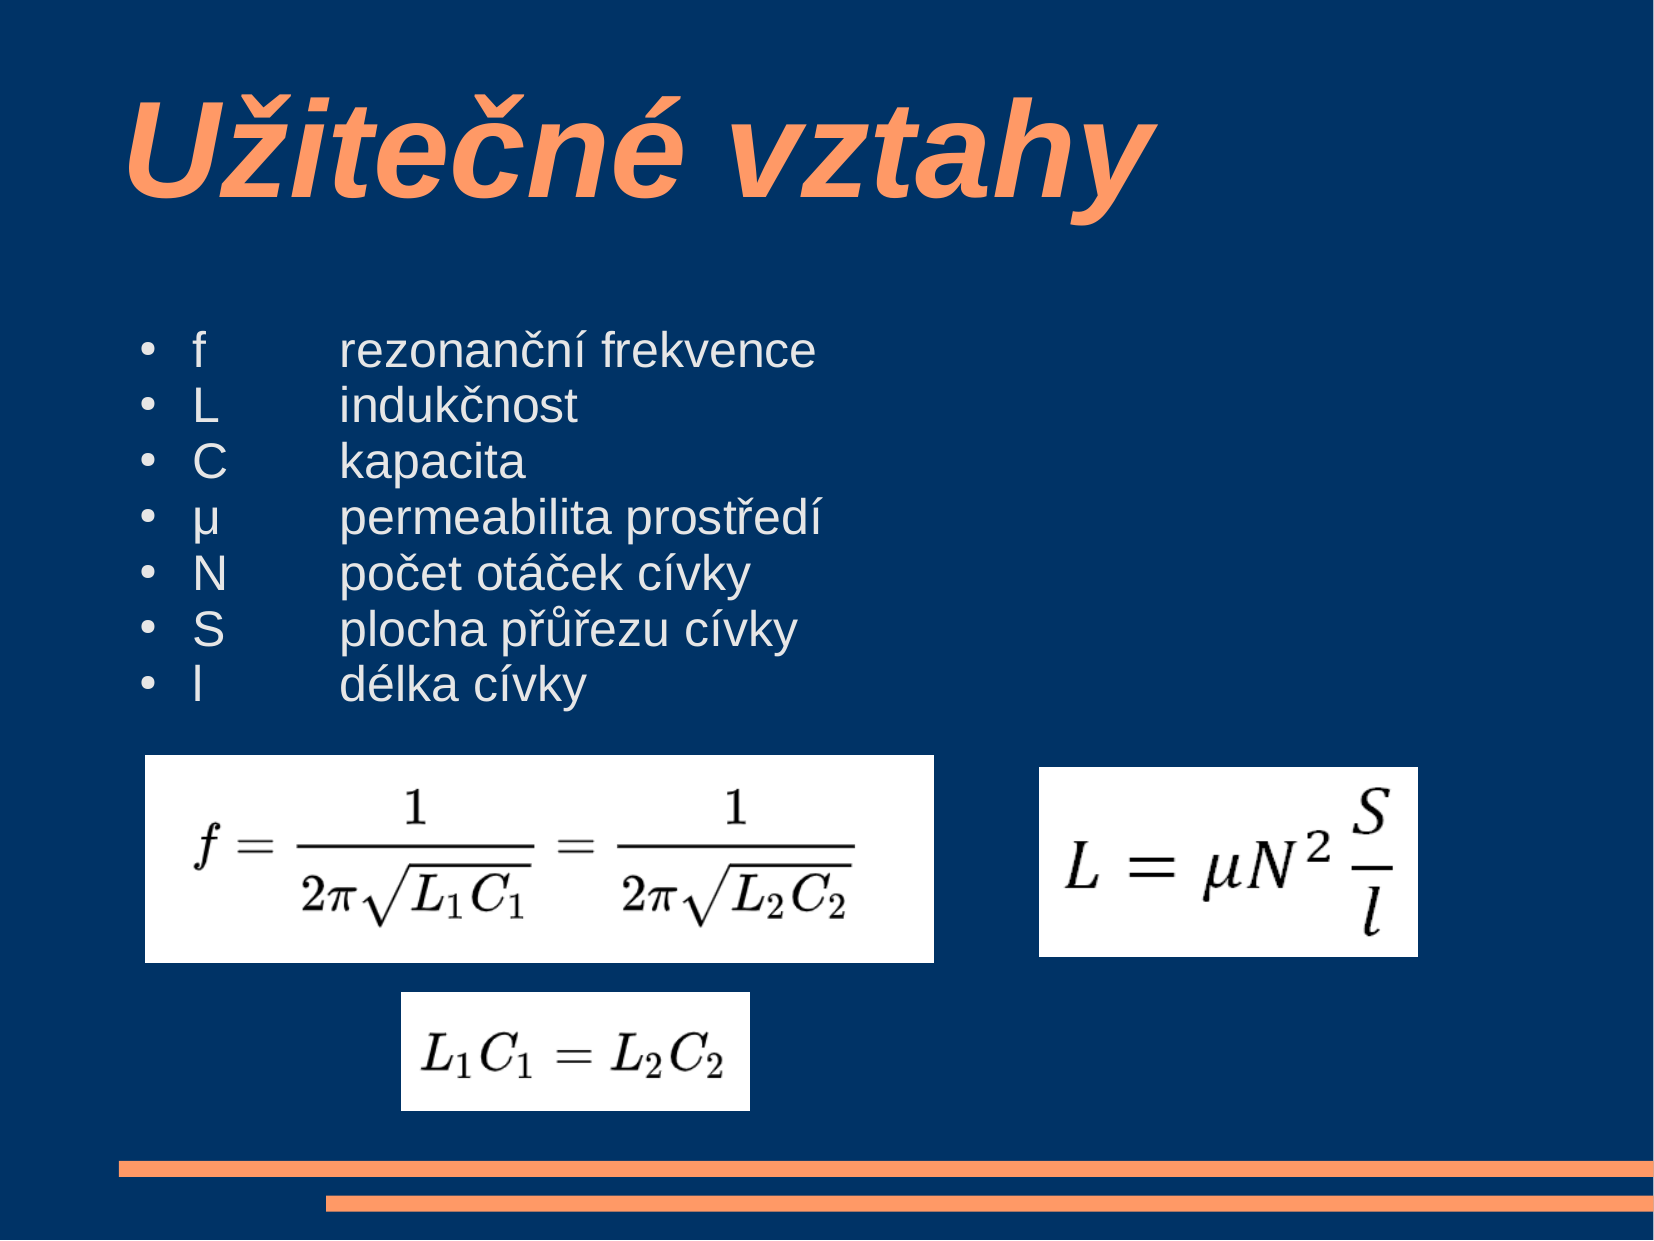

# Užitečné vztahy
f		rezonanční frekvence
L 		indukčnost
C		kapacita
μ		permeabilita prostředí
N		počet otáček cívky
S		plocha přůřezu cívky
l		délka cívky